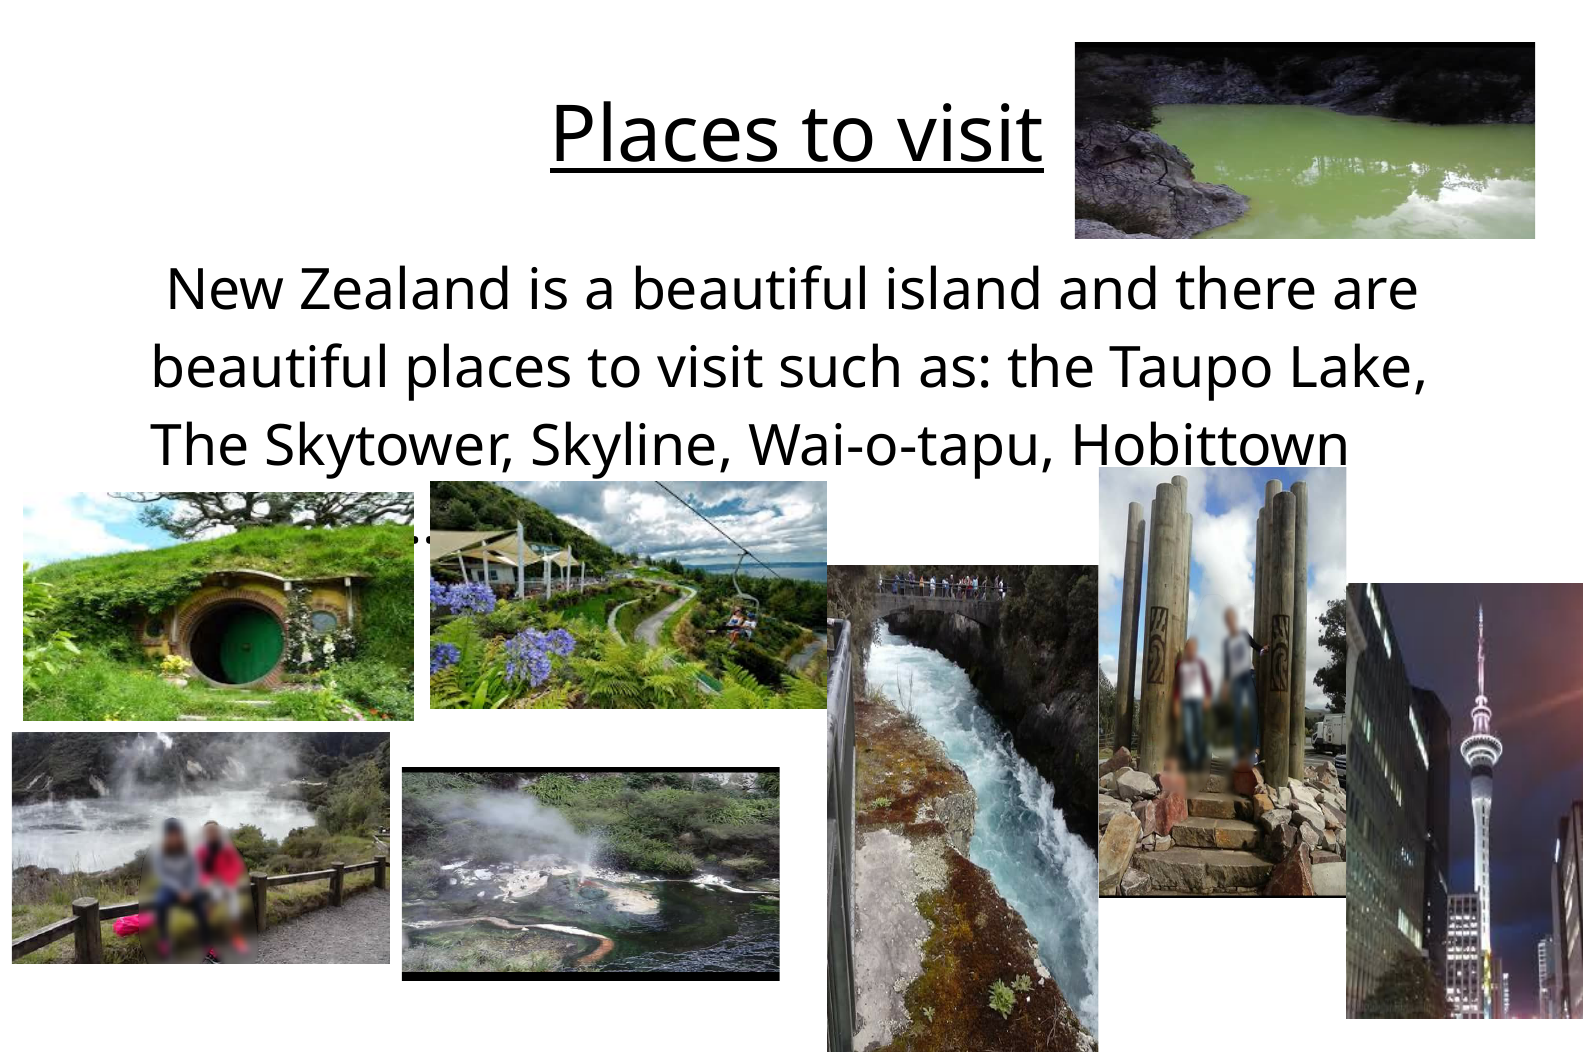

# Places to visit
 New Zealand is a beautiful island and there are beautiful places to visit such as: the Taupo Lake, The Skytower, Skyline, Wai-o-tapu, Hobittown movie ect..